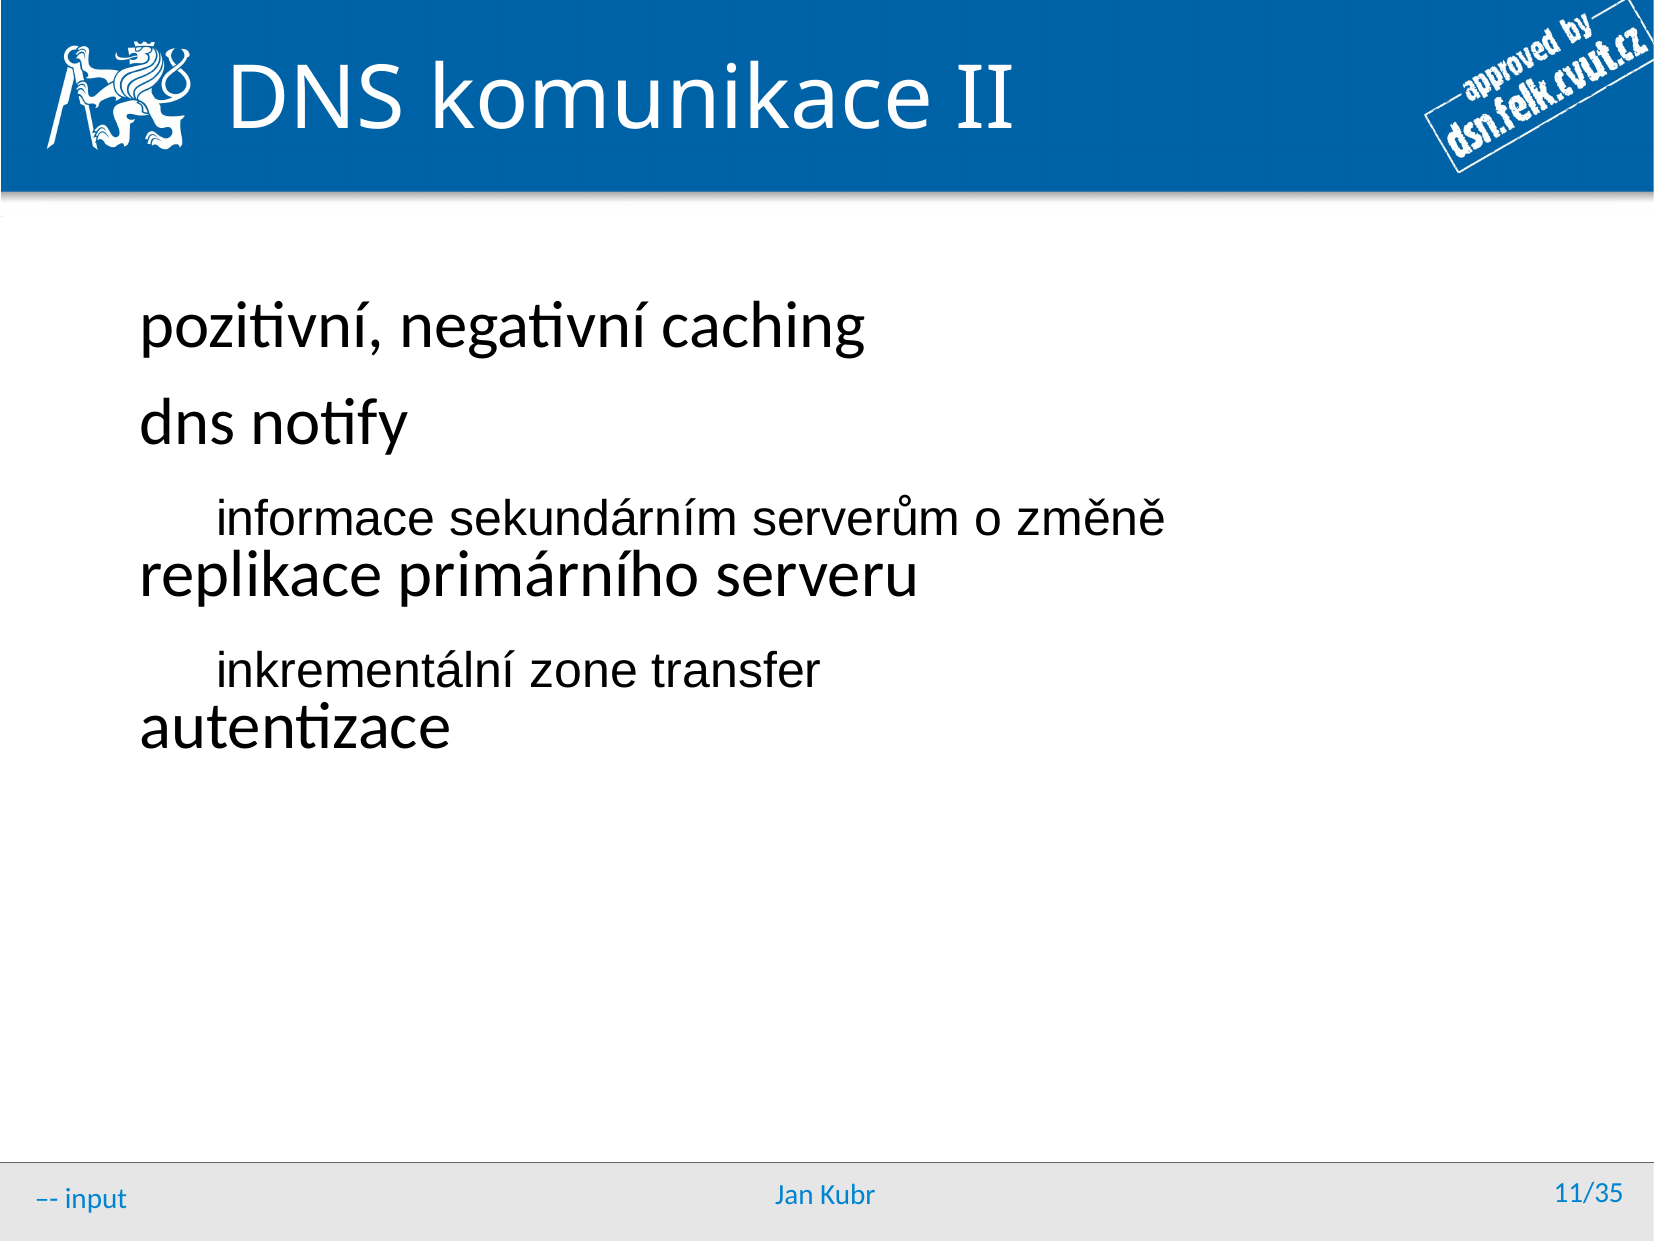

# DNS komunikace II
pozitivní, negativní caching
dns notify
informace sekundárním serverům o změně
replikace primárního serveru
inkrementální zone transfer
autentizace
11
Jan Kubr
02/2006